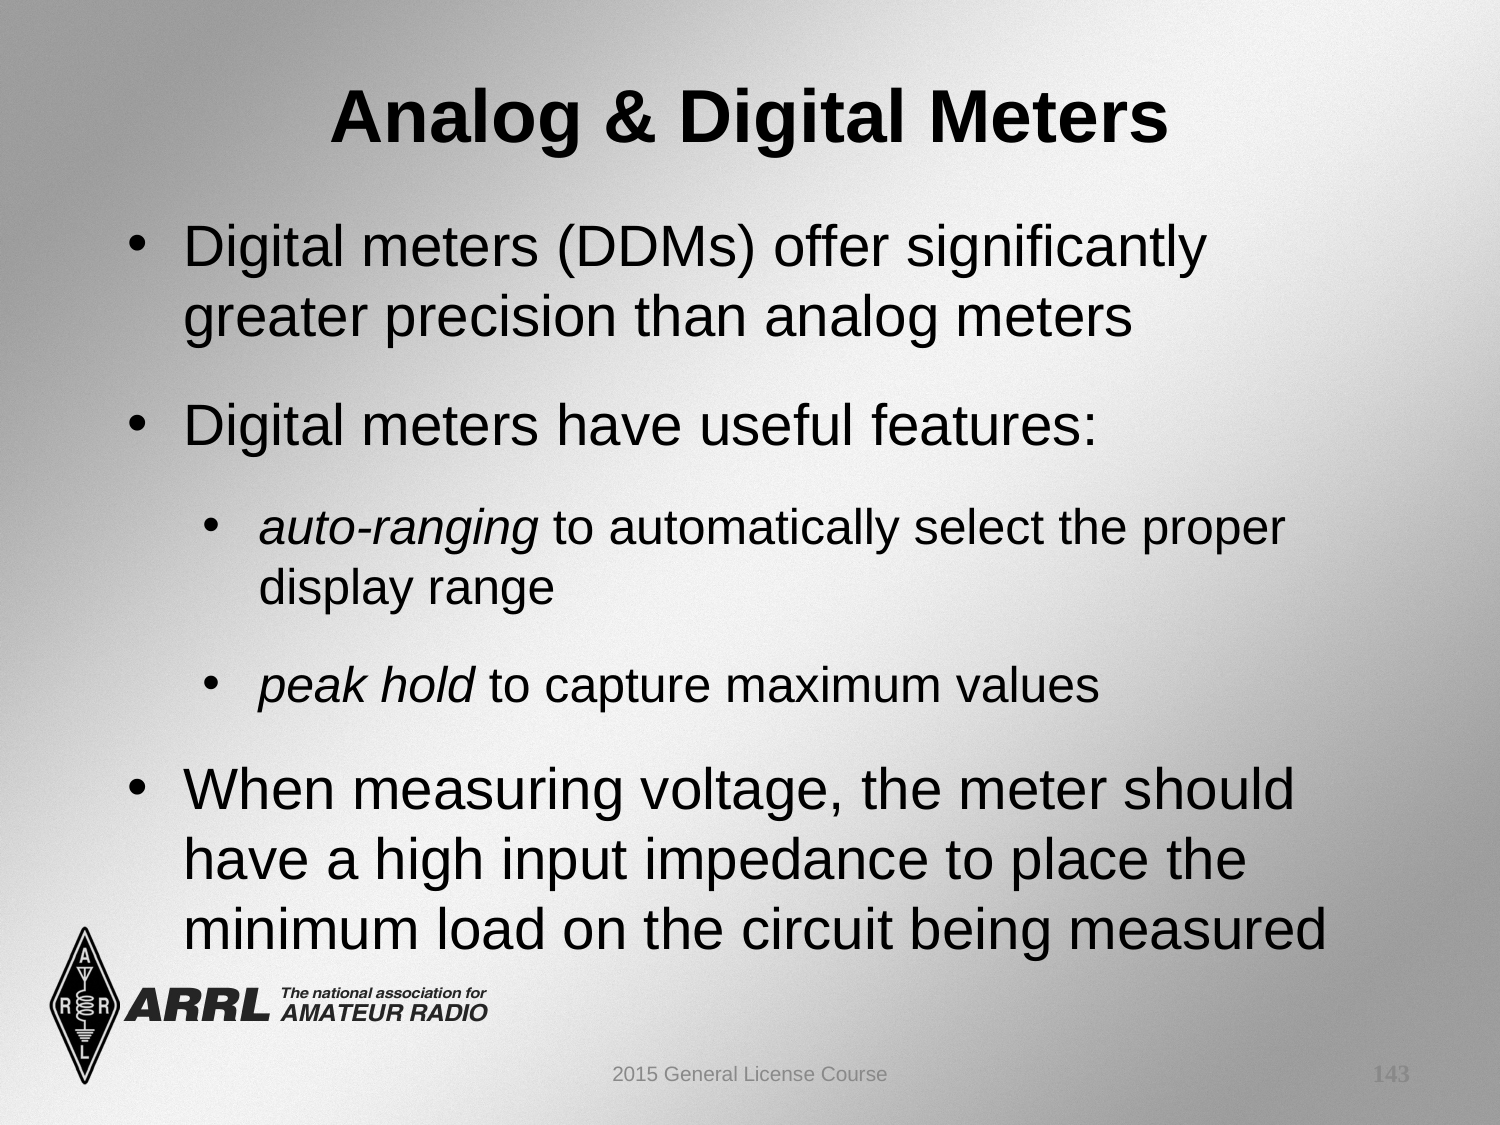

Analog & Digital Meters
Digital meters (DDMs) offer significantly greater precision than analog meters
Digital meters have useful features:
auto-ranging to automatically select the proper display range
peak hold to capture maximum values
When measuring voltage, the meter should have a high input impedance to place the minimum load on the circuit being measured
2015 General License Course